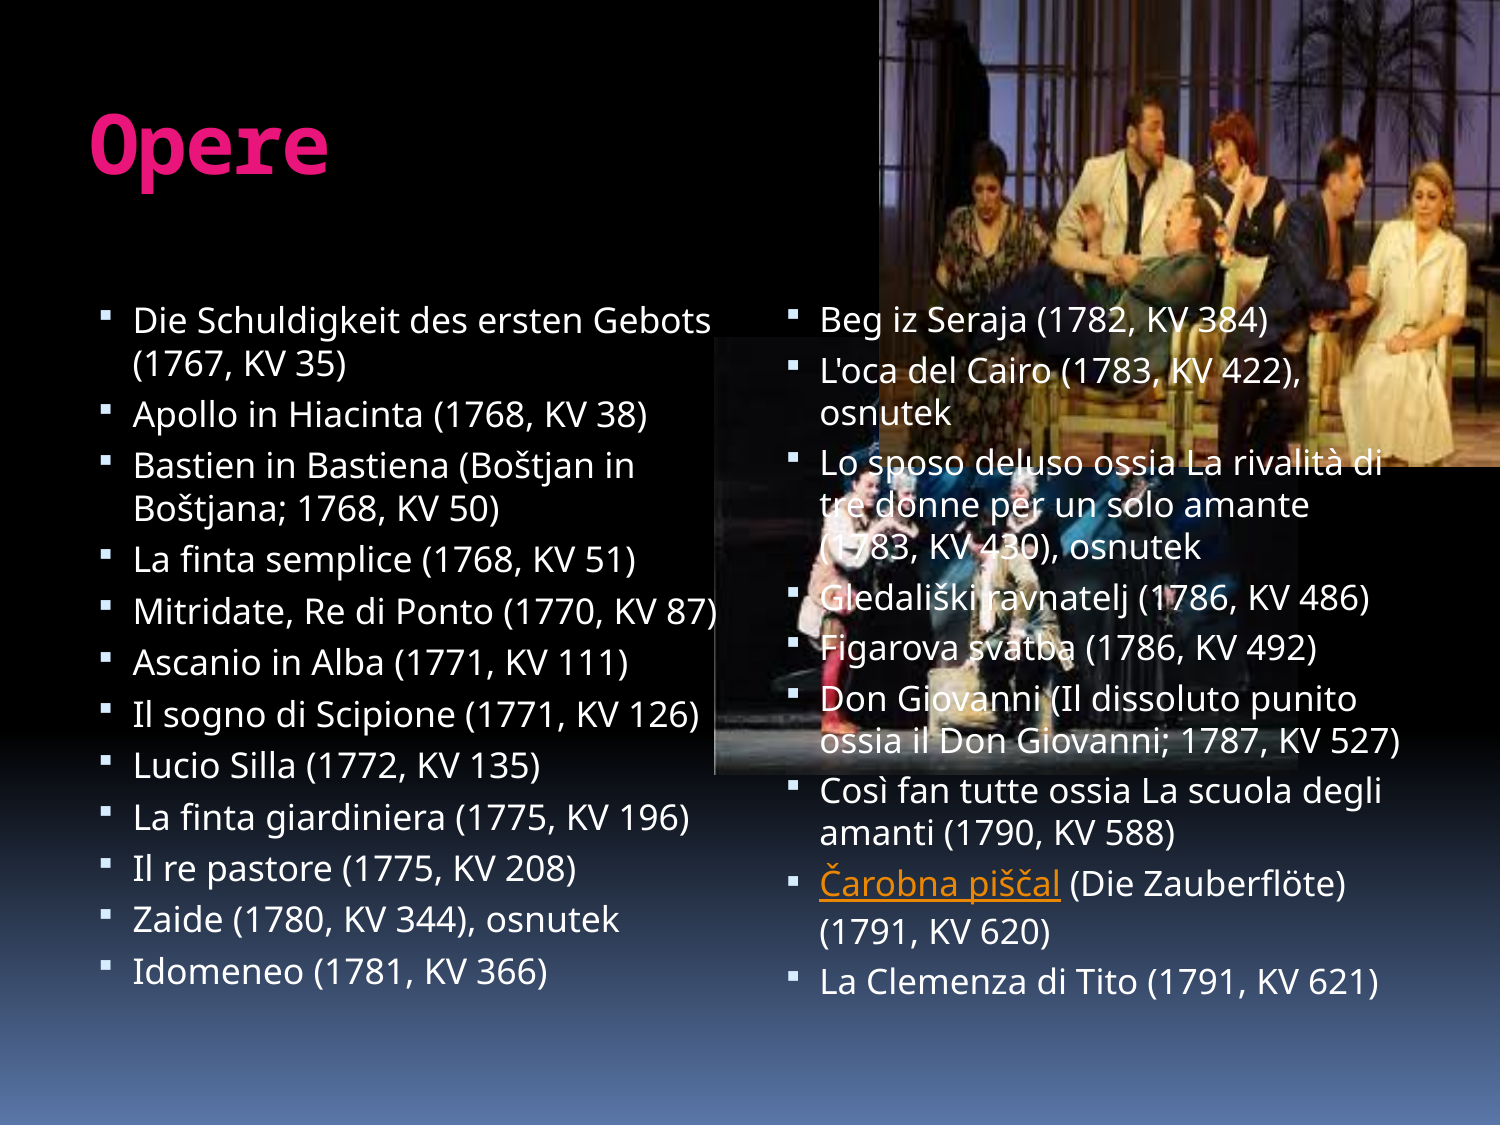

# Opere
Die Schuldigkeit des ersten Gebots (1767, KV 35)
Apollo in Hiacinta (1768, KV 38)
Bastien in Bastiena (Boštjan in Boštjana; 1768, KV 50)
La finta semplice (1768, KV 51)
Mitridate, Re di Ponto (1770, KV 87)
Ascanio in Alba (1771, KV 111)
Il sogno di Scipione (1771, KV 126)
Lucio Silla (1772, KV 135)
La finta giardiniera (1775, KV 196)
Il re pastore (1775, KV 208)
Zaide (1780, KV 344), osnutek
Idomeneo (1781, KV 366)
Beg iz Seraja (1782, KV 384)
L'oca del Cairo (1783, KV 422), osnutek
Lo sposo deluso ossia La rivalità di tre donne per un solo amante (1783, KV 430), osnutek
Gledališki ravnatelj (1786, KV 486)
Figarova svatba (1786, KV 492)
Don Giovanni (Il dissoluto punito ossia il Don Giovanni; 1787, KV 527)
Così fan tutte ossia La scuola degli amanti (1790, KV 588)
Čarobna piščal (Die Zauberflöte) (1791, KV 620)
La Clemenza di Tito (1791, KV 621)